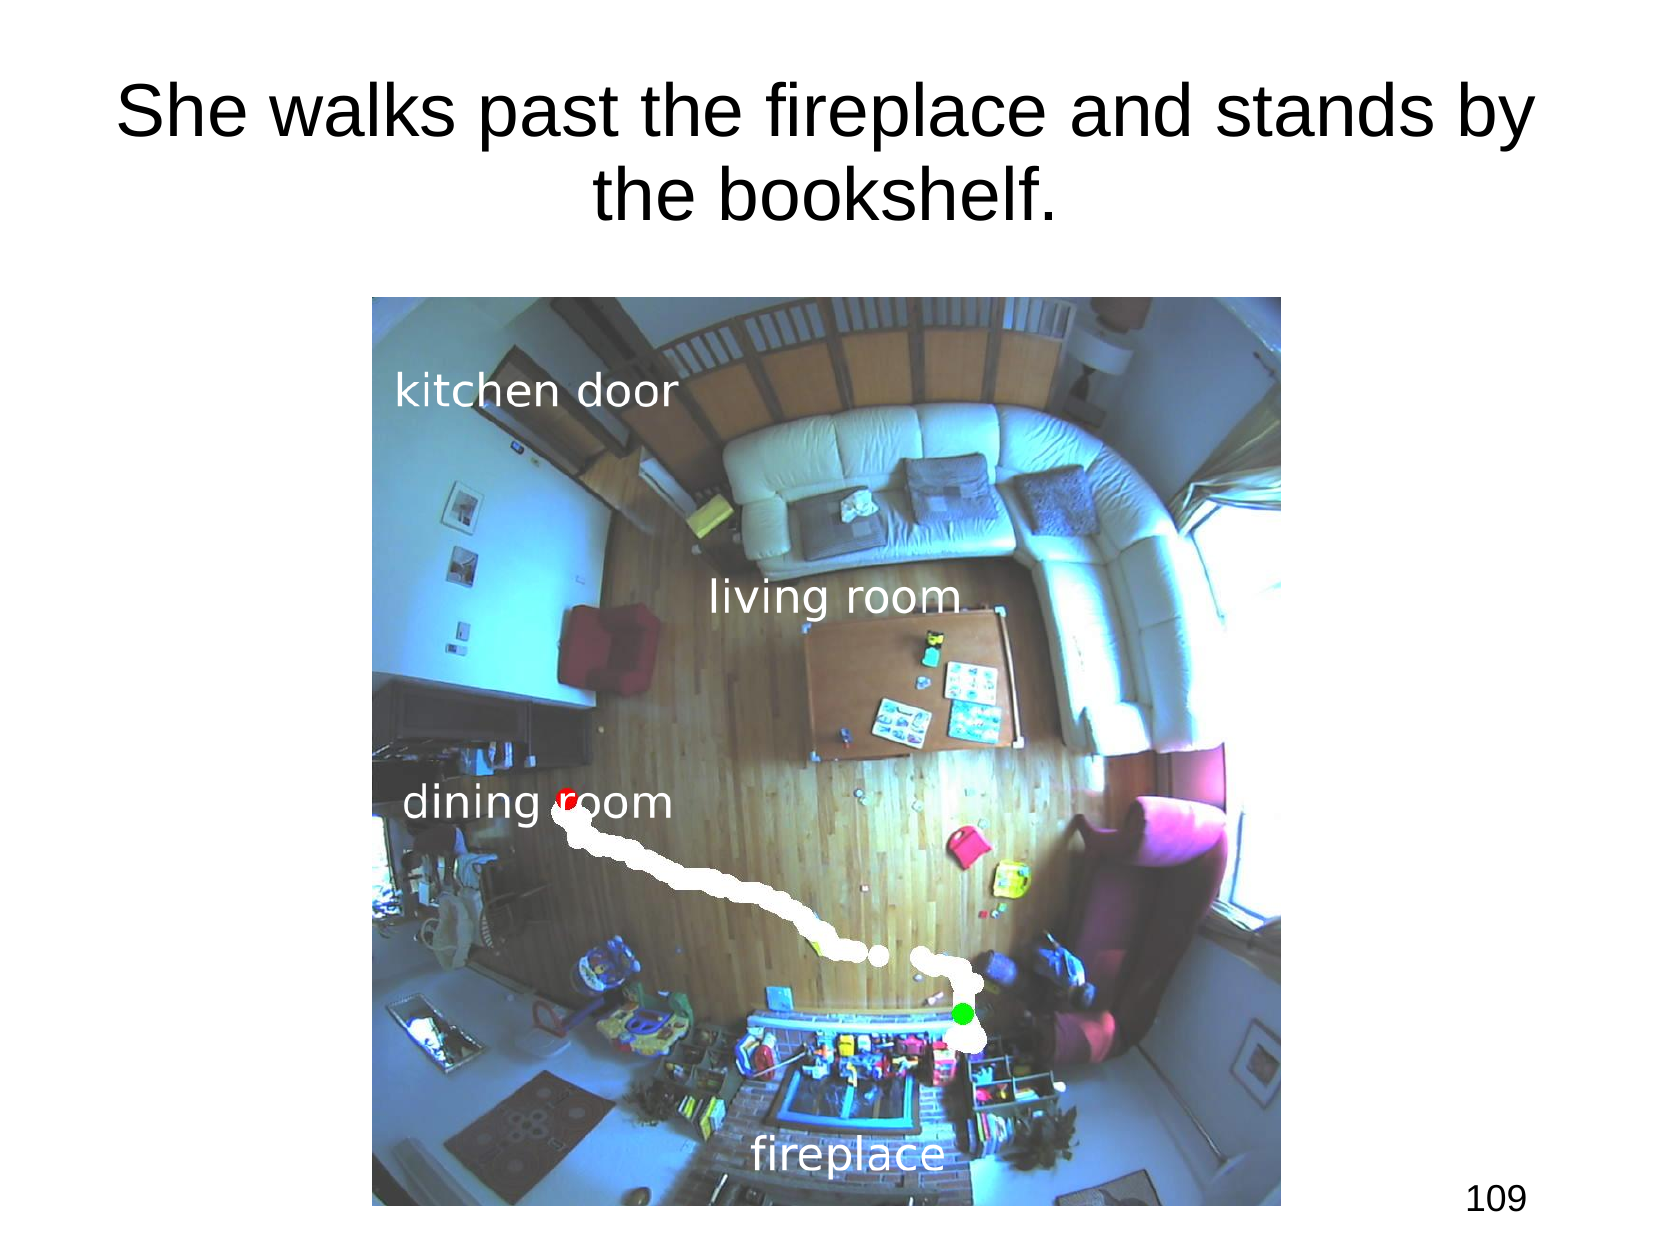

# She walks past the fireplace and stands by the bookshelf.